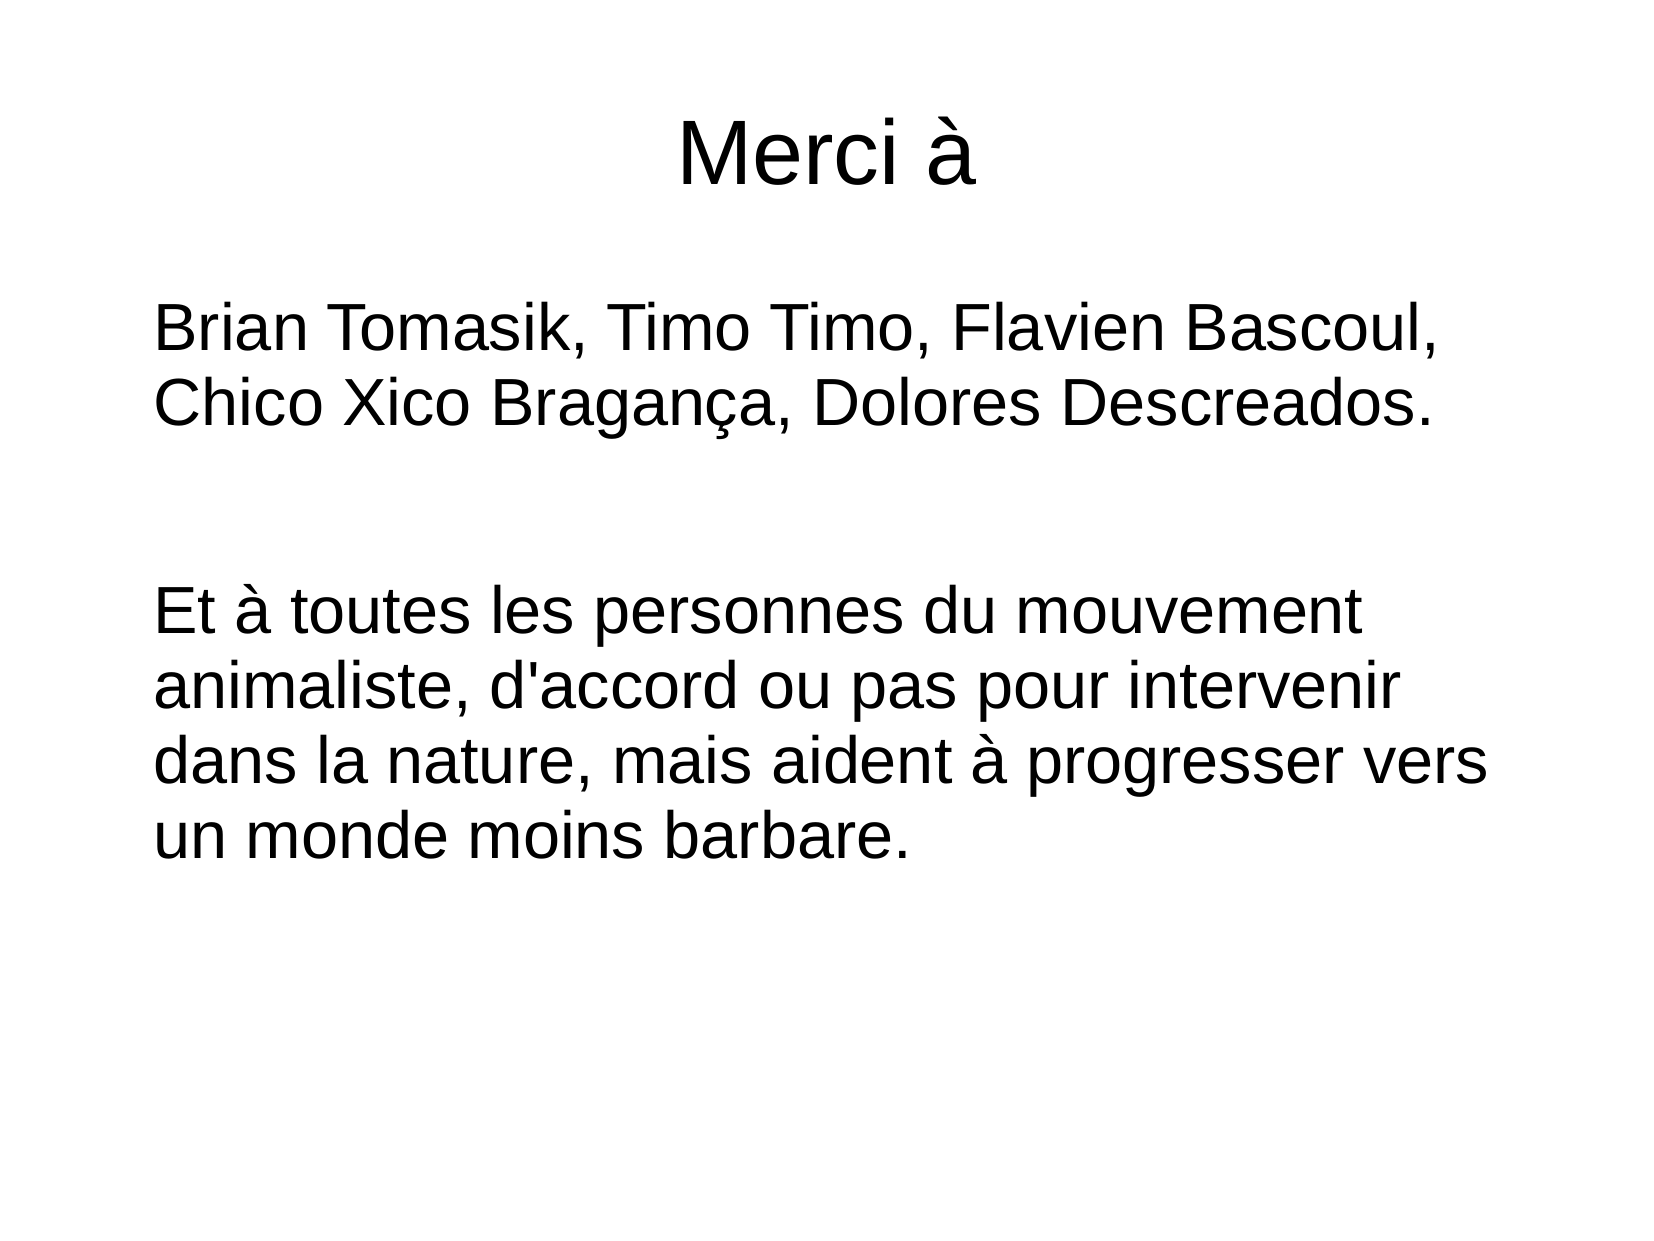

# Merci à
Brian Tomasik, Timo Timo, Flavien Bascoul, Chico Xico Bragança, Dolores Descreados.
Et à toutes les personnes du mouvement animaliste, d'accord ou pas pour intervenir dans la nature, mais aident à progresser vers un monde moins barbare.